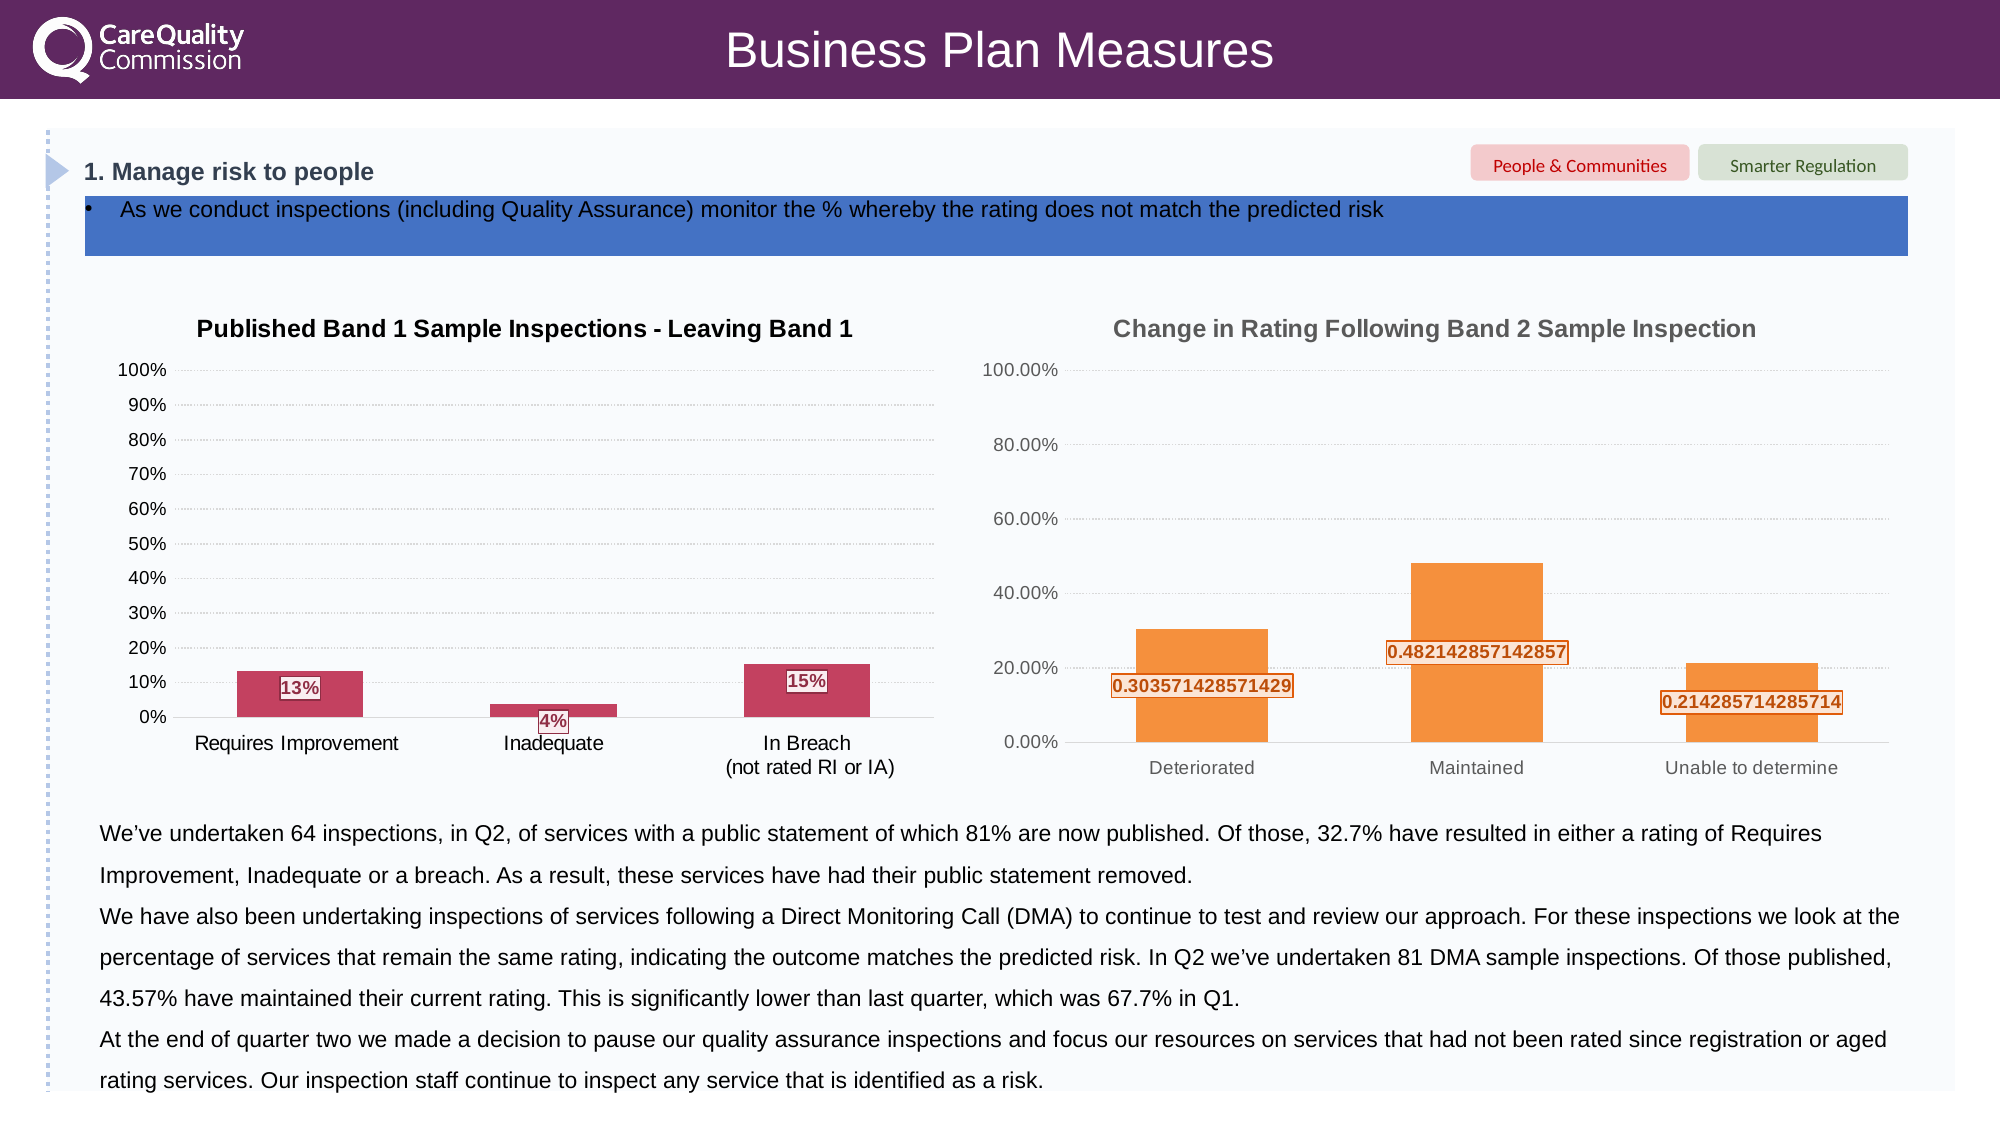

Business Plan Measures
Smarter Regulation
People & Communities
1. Manage risk to people
| As we conduct inspections (including Quality Assurance) monitor the % whereby the rating does not match the predicted risk | |
| --- | --- |
### Chart: Change in Rating Following Band 2 Sample Inspection
| Category | Total |
|---|---|
| Deteriorated | 0.303571428571429 |
| Maintained | 0.482142857142857 |
| Unable to determine | 0.214285714285714 |
### Chart: Published Band 1 Sample Inspections - Leaving Band 1
| Category | Series1 |
|---|---|
| Requires Improvement | 0.134615384615385 |
| Inadequate | 0.0384615384615385 |
| In Breach
 (not rated RI or IA) | 0.153846153846154 |We’ve undertaken 64 inspections, in Q2, of services with a public statement of which 81% are now published. Of those, 32.7% have resulted in either a rating of Requires Improvement, Inadequate or a breach. As a result, these services have had their public statement removed.
We have also been undertaking inspections of services following a Direct Monitoring Call (DMA) to continue to test and review our approach. For these inspections we look at the percentage of services that remain the same rating, indicating the outcome matches the predicted risk. In Q2 we’ve undertaken 81 DMA sample inspections. Of those published, 43.57% have maintained their current rating. This is significantly lower than last quarter, which was 67.7% in Q1.
At the end of quarter two we made a decision to pause our quality assurance inspections and focus our resources on services that had not been rated since registration or aged rating services. Our inspection staff continue to inspect any service that is identified as a risk.